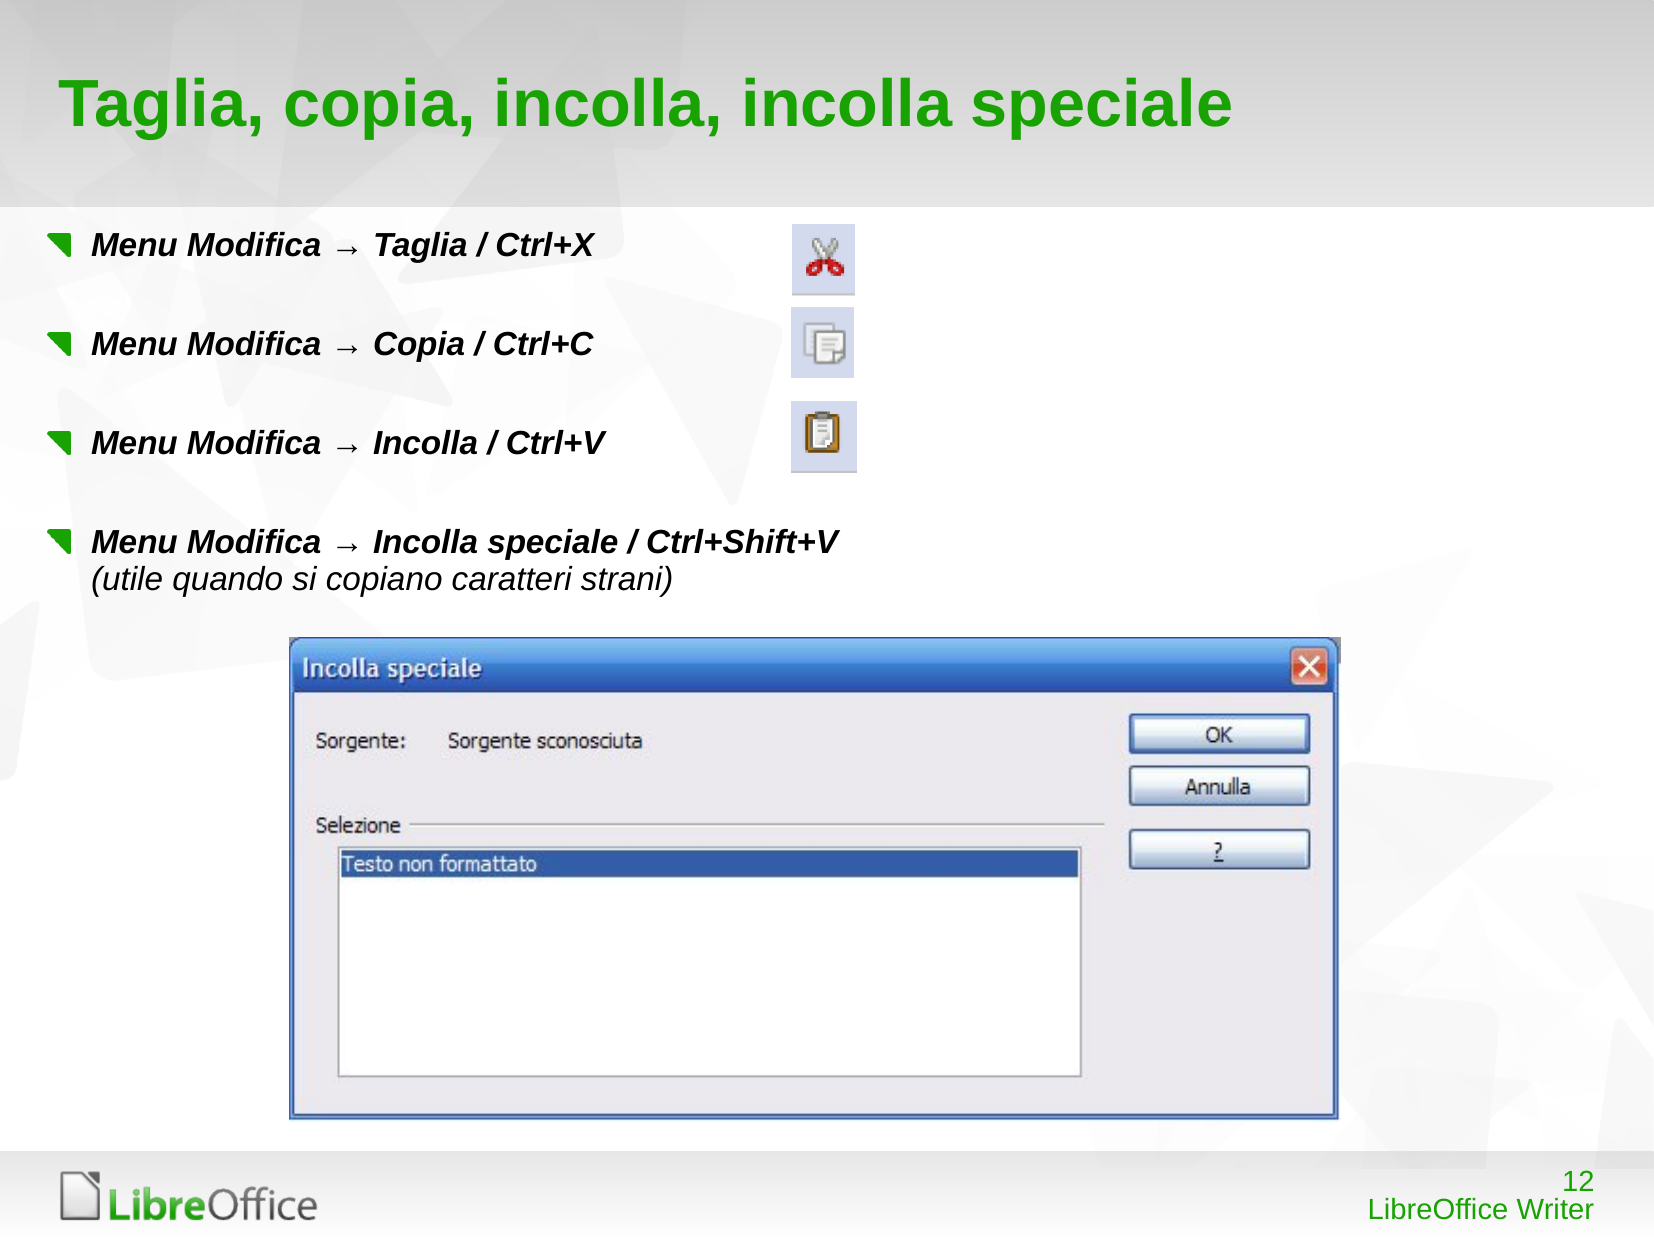

# Taglia, copia, incolla, incolla speciale
Menu Modifica → Taglia / Ctrl+X
Menu Modifica → Copia / Ctrl+C
Menu Modifica → Incolla / Ctrl+V
Menu Modifica → Incolla speciale / Ctrl+Shift+V
(utile quando si copiano caratteri strani)
12
LibreOffice Writer